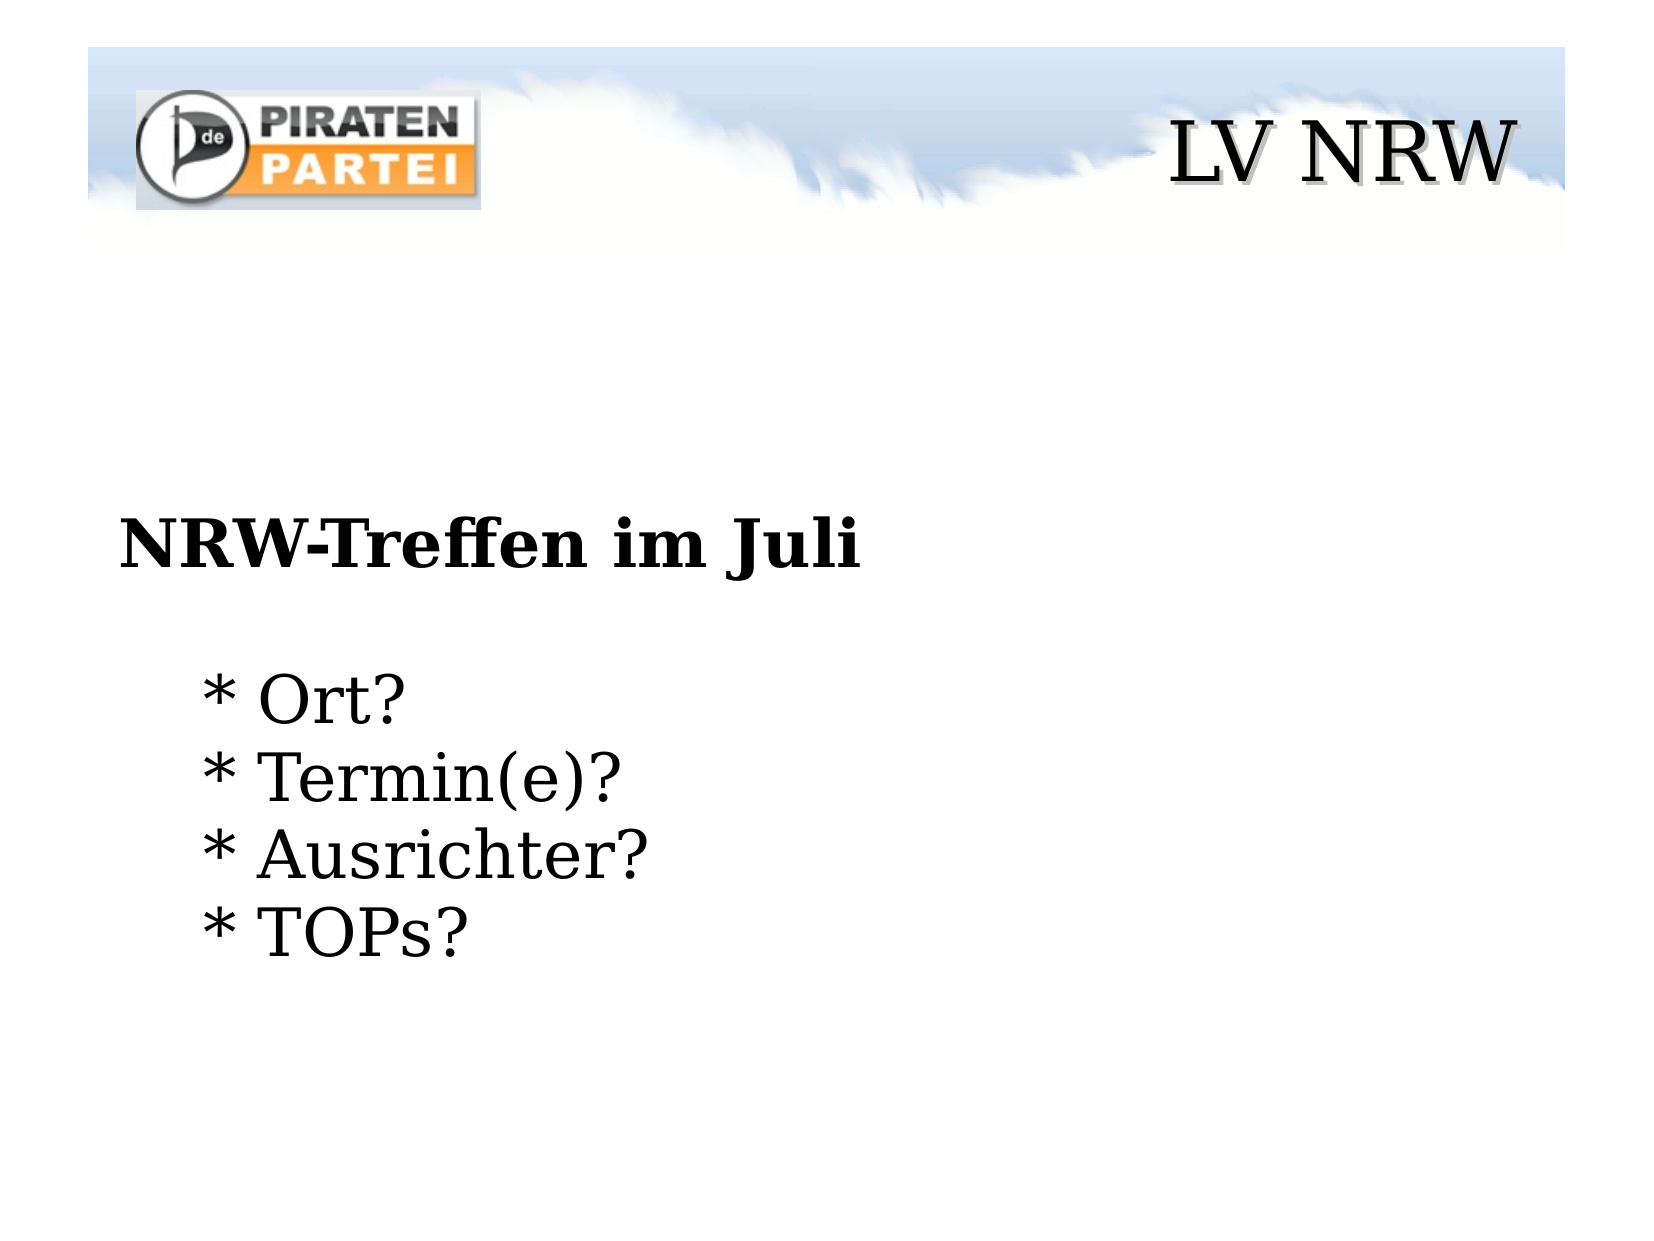

# LV NRW
NRW-Treffen im Juli
 * Ort?
 * Termin(e)?
 * Ausrichter?
 * TOPs?